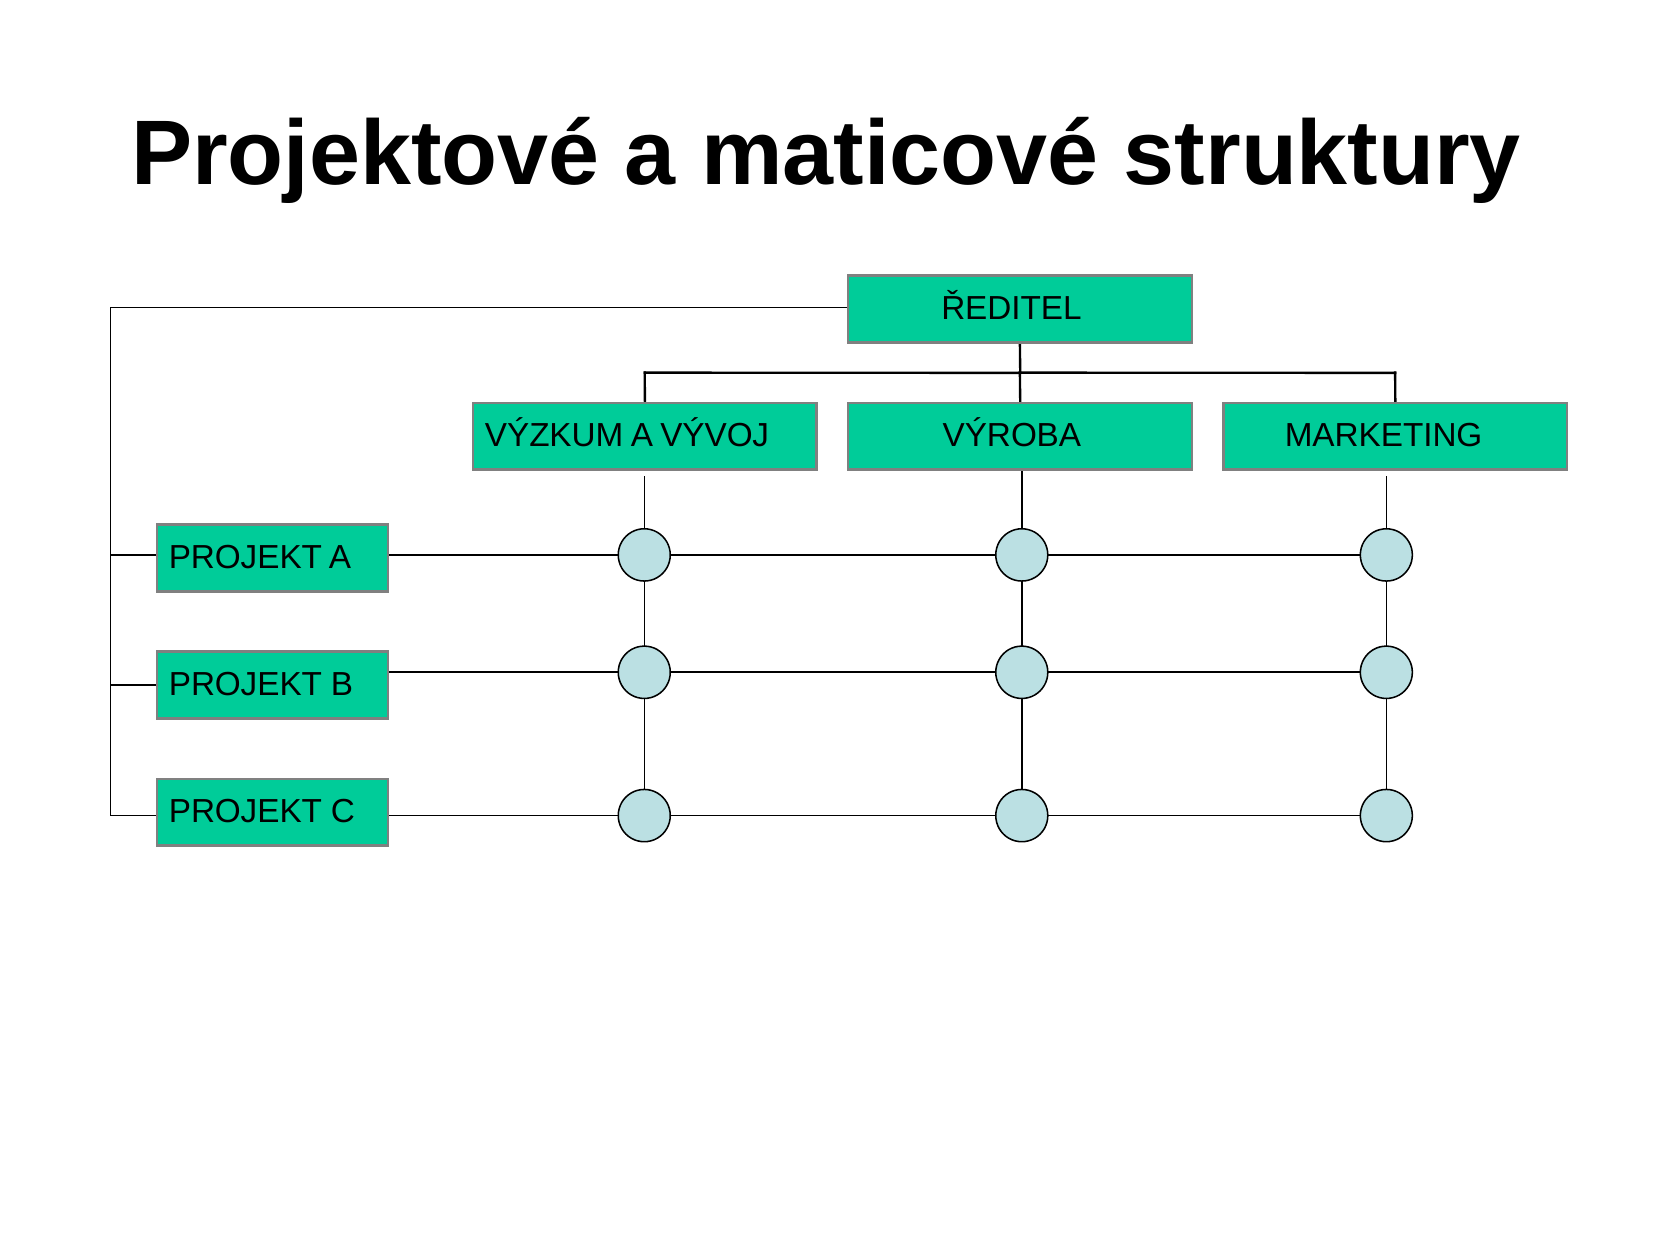

# Projektové a maticové struktury
ŘEDITEL
VÝZKUM A VÝVOJ
VÝROBA
MARKETING
PROJEKT A
PROJEKT B
PROJEKT C